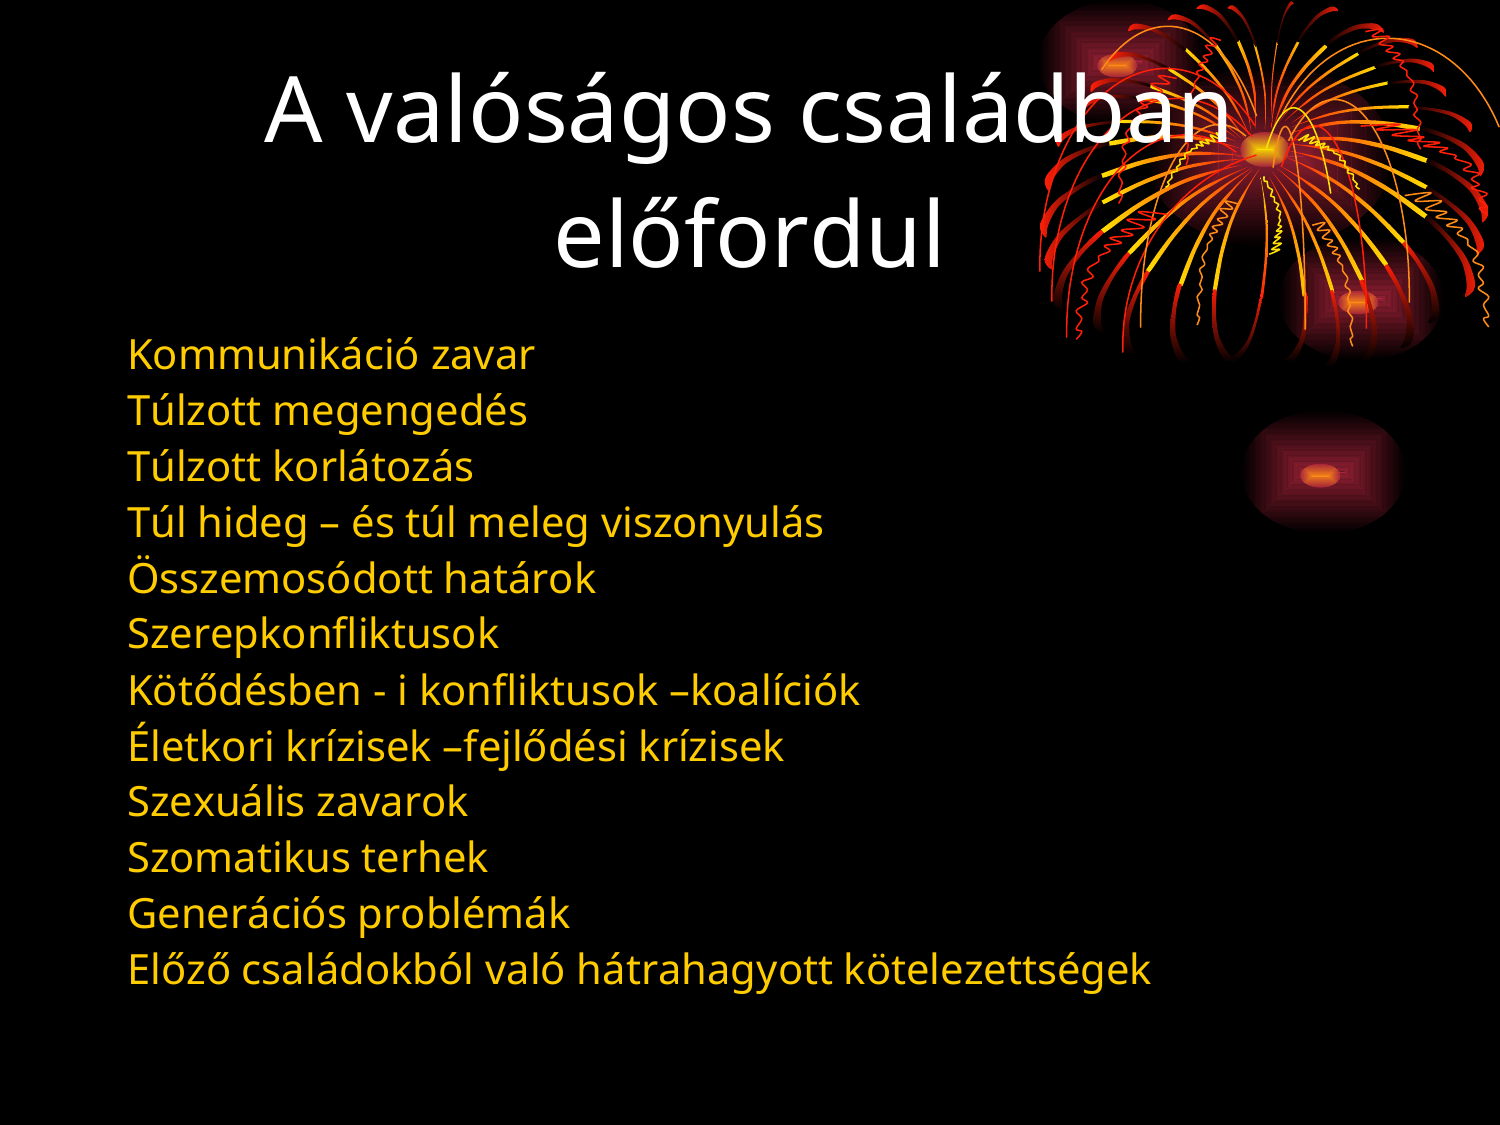

# A valóságos családban előfordul
Kommunikáció zavar
Túlzott megengedés
Túlzott korlátozás
Túl hideg – és túl meleg viszonyulás
Összemosódott határok
Szerepkonfliktusok
Kötődésben - i konfliktusok –koalíciók
Életkori krízisek –fejlődési krízisek
Szexuális zavarok
Szomatikus terhek
Generációs problémák
Előző családokból való hátrahagyott kötelezettségek